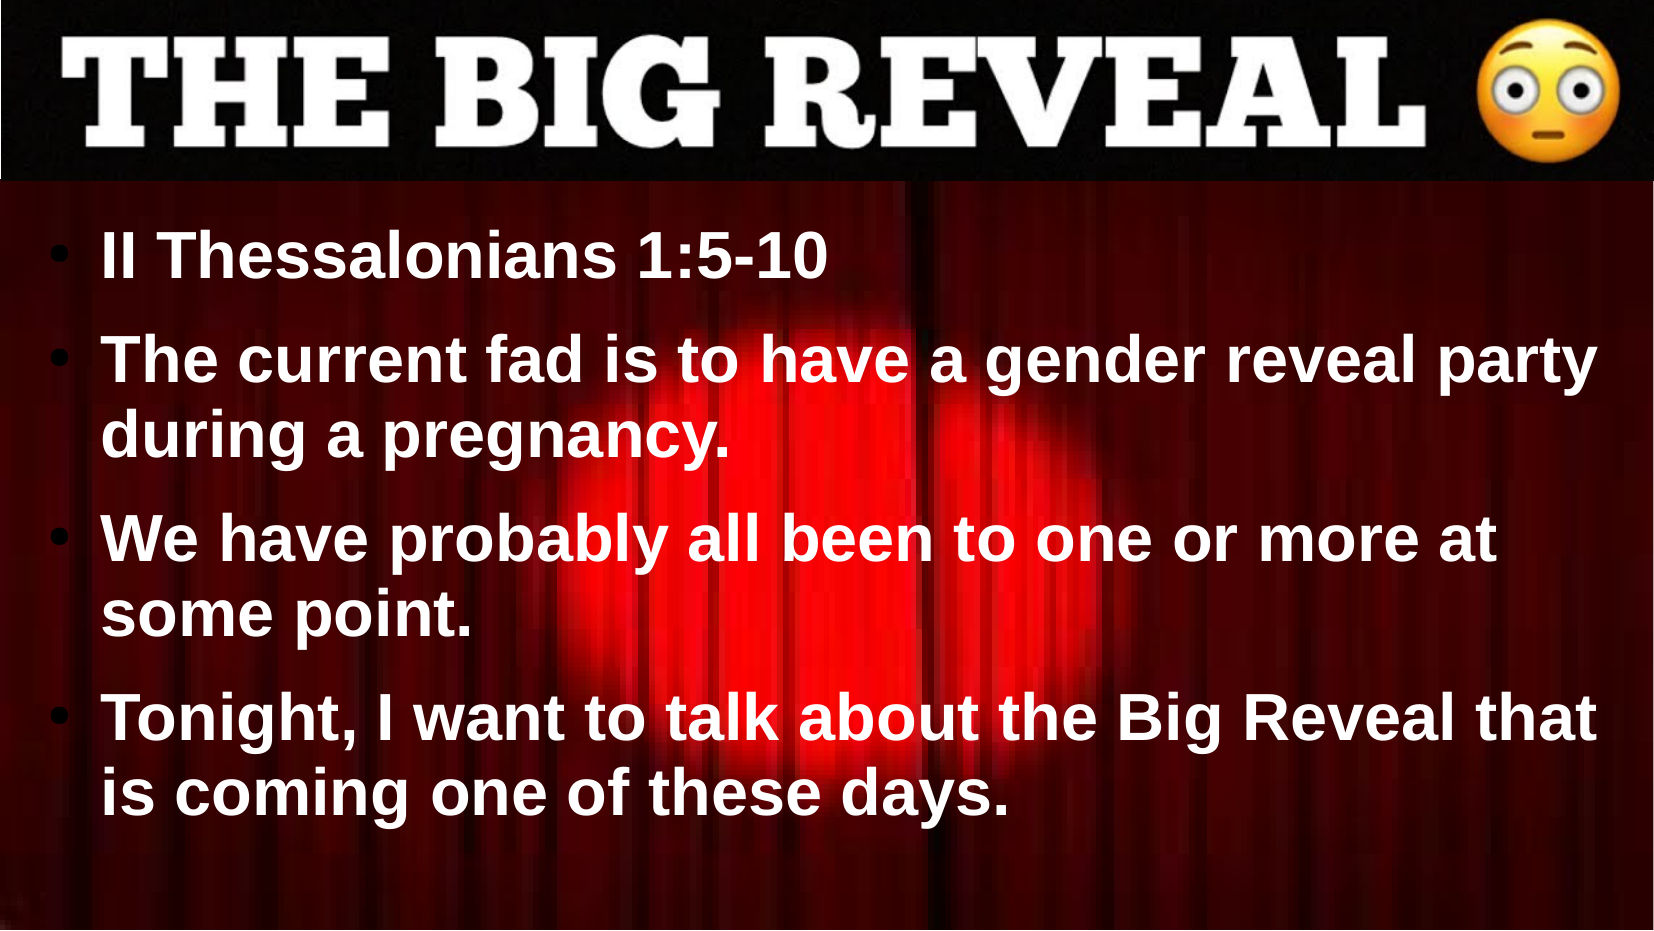

#
II Thessalonians 1:5-10
The current fad is to have a gender reveal party during a pregnancy.
We have probably all been to one or more at some point.
Tonight, I want to talk about the Big Reveal that is coming one of these days.